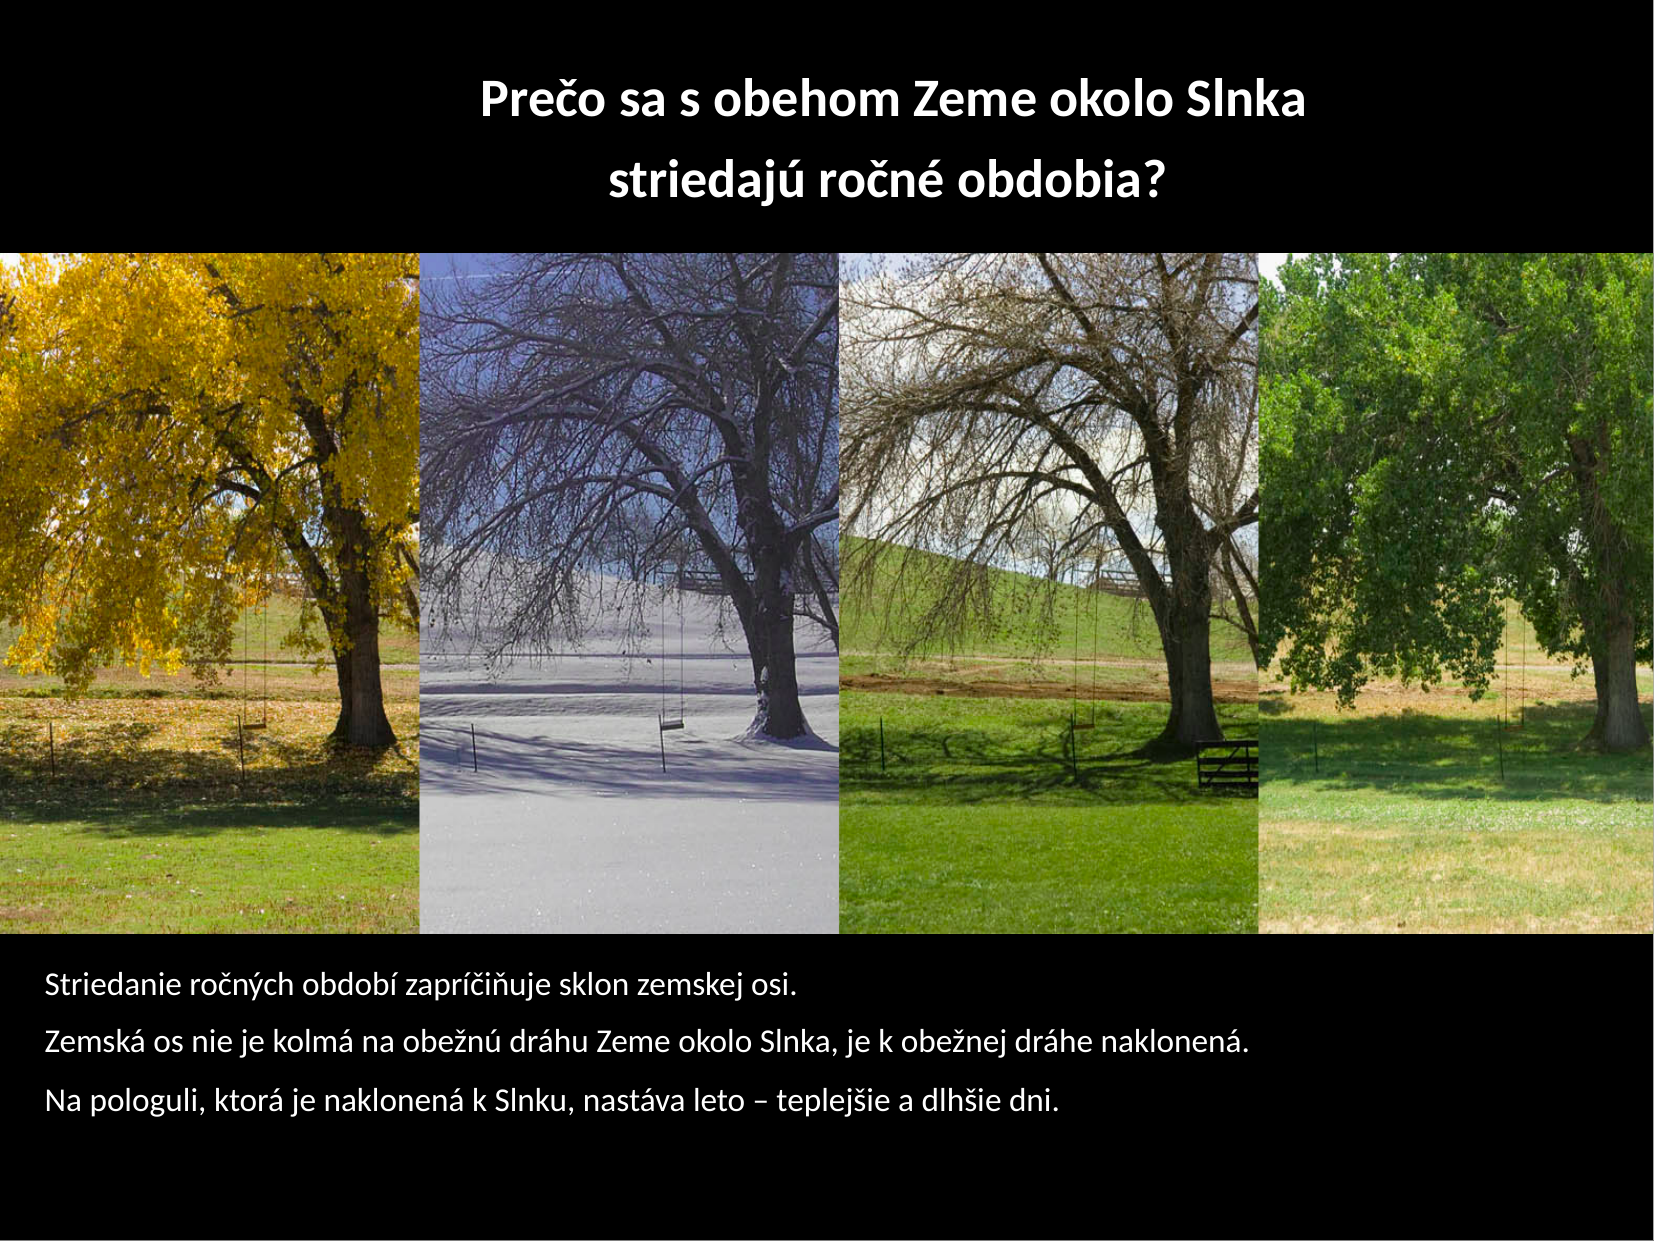

Prečo sa s obehom Zeme okolo Slnka striedajú ročné obdobia?
Striedanie ročných období zapríčiňuje sklon zemskej osi.
Zemská os nie je kolmá na obežnú dráhu Zeme okolo Slnka, je k obežnej dráhe naklonená.
Na pologuli, ktorá je naklonená k Slnku, nastáva leto – teplejšie a dlhšie dni.